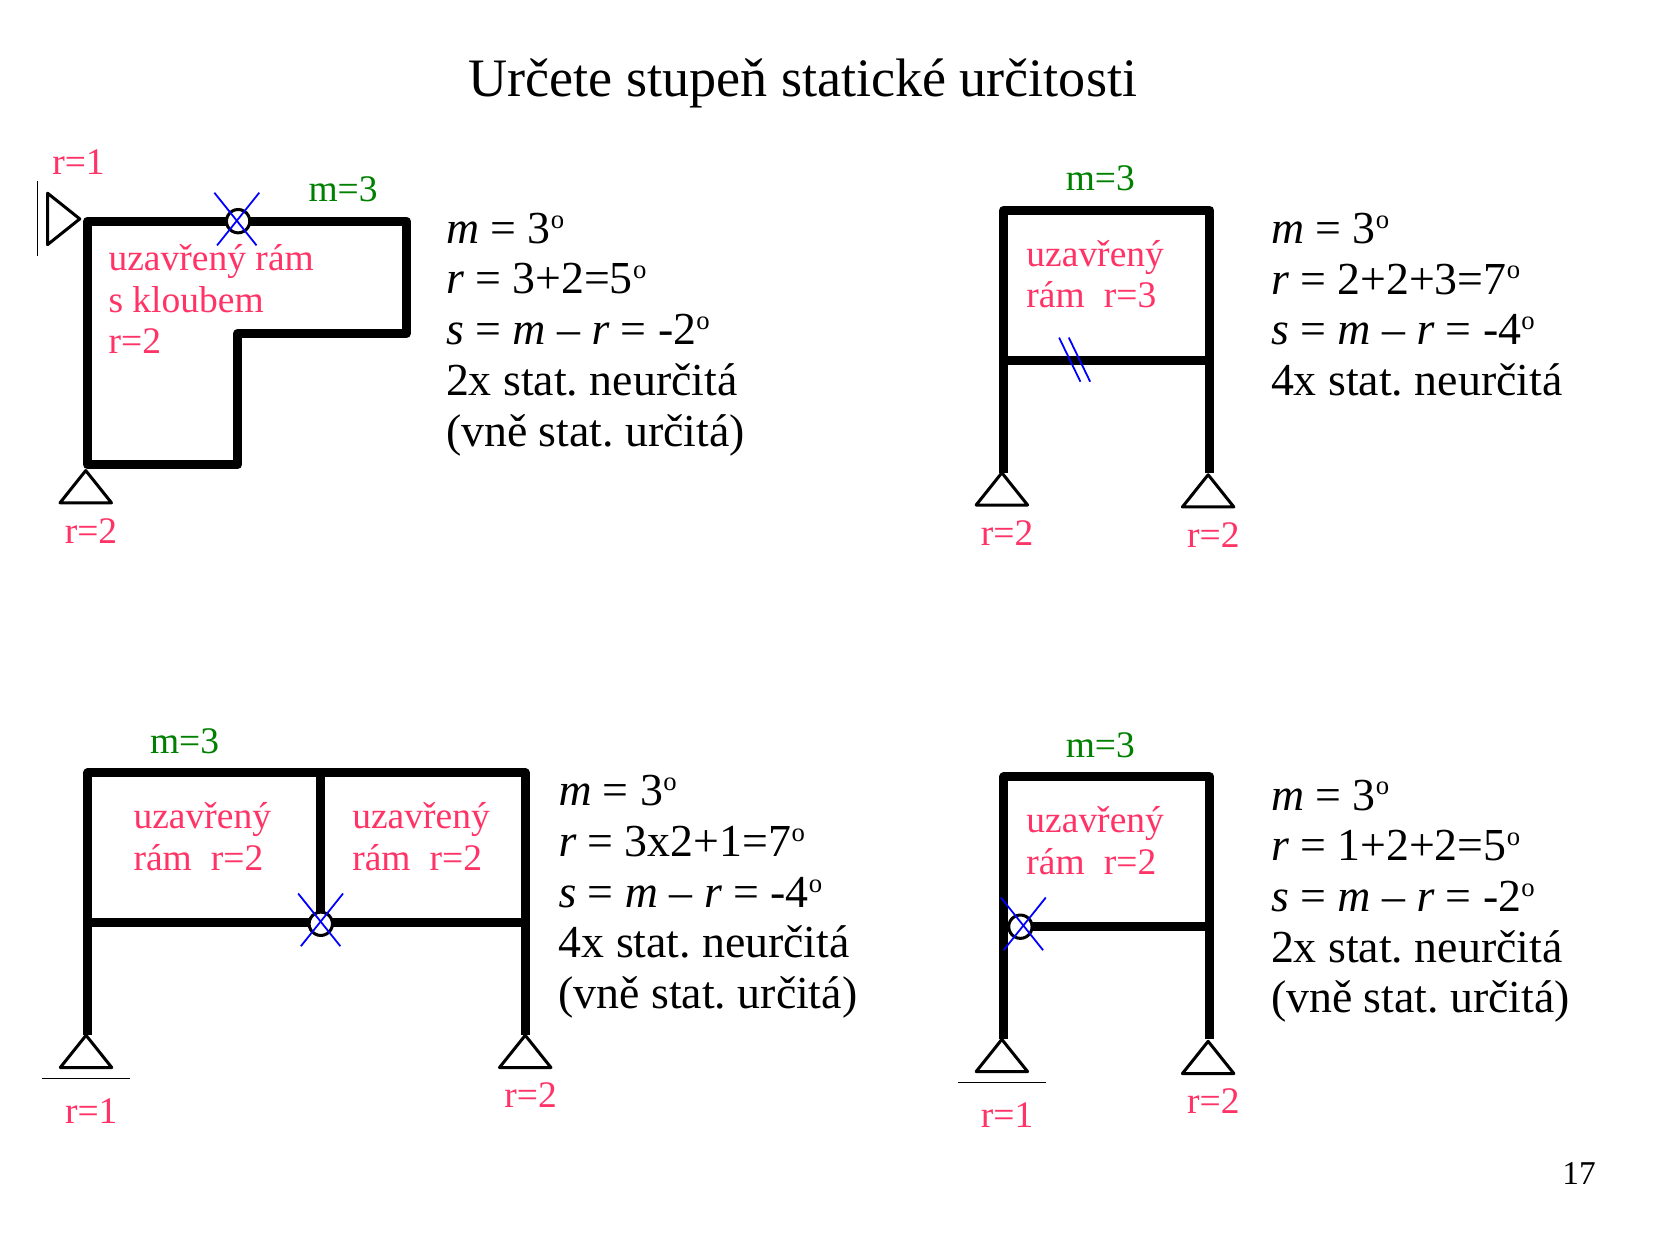

# Určete stupeň statické určitosti
r=1
m=3
m=3
m = 3o
r = 3+2=5o
s = m – r = -2o
2x stat. neurčitá
(vně stat. určitá)
m = 3o
r = 2+2+3=7o
s = m – r = -4o
4x stat. neurčitá
uzavřený rám r=3
uzavřený rám s kloubem r=2
r=2
r=2
r=2
m=3
m=3
m = 3o
r = 3x2+1=7o
s = m – r = -4o
4x stat. neurčitá
(vně stat. určitá)
m = 3o
r = 1+2+2=5o
s = m – r = -2o
2x stat. neurčitá
(vně stat. určitá)
uzavřený rám r=2
uzavřený rám r=2
uzavřený rám r=2
r=2
r=2
r=1
r=1
17